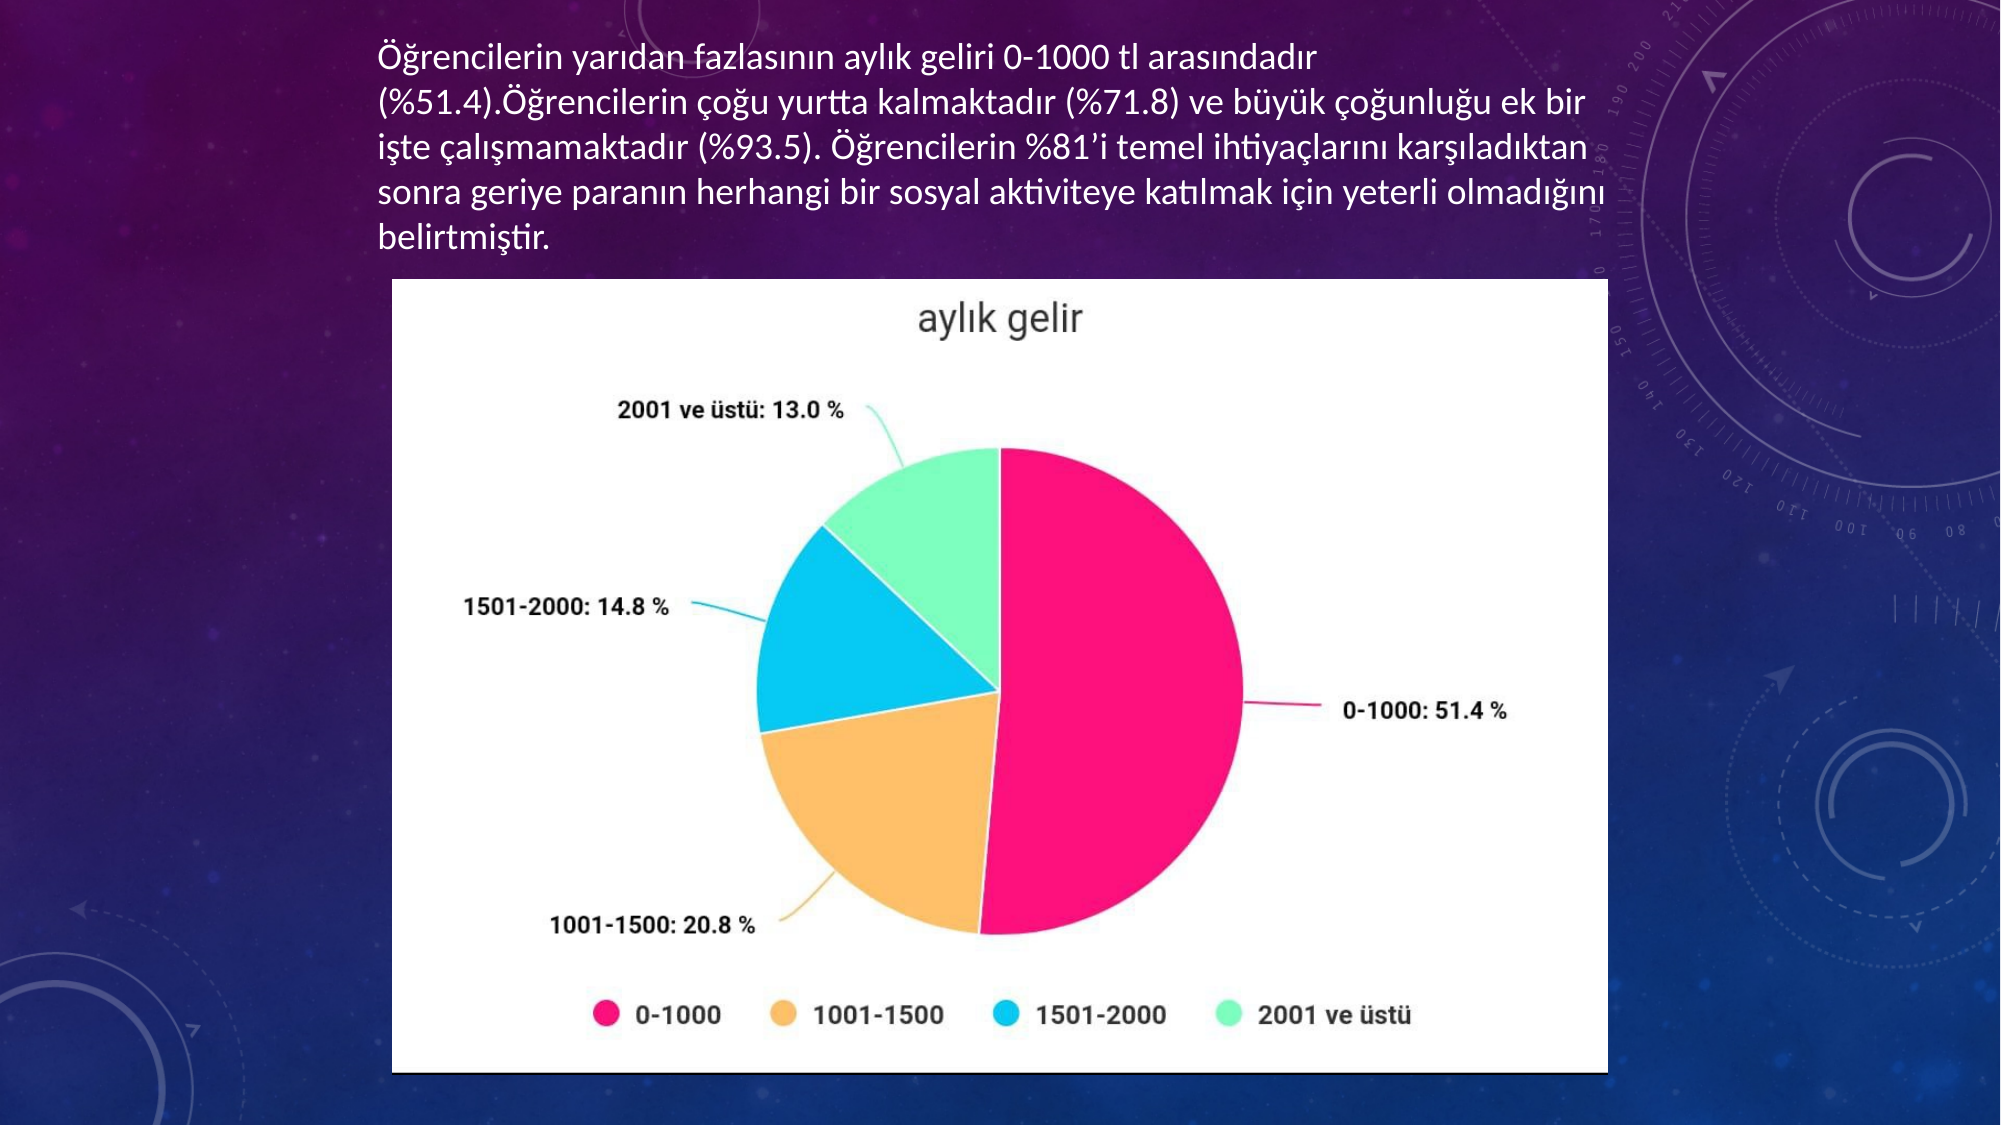

Öğrencilerin yarıdan fazlasının aylık geliri 0-1000 tl arasındadır (%51.4).Öğrencilerin çoğu yurtta kalmaktadır (%71.8) ve büyük çoğunluğu ek bir işte çalışmamaktadır (%93.5). Öğrencilerin %81’i temel ihtiyaçlarını karşıladıktan sonra geriye paranın herhangi bir sosyal aktiviteye katılmak için yeterli olmadığını belirtmiştir.